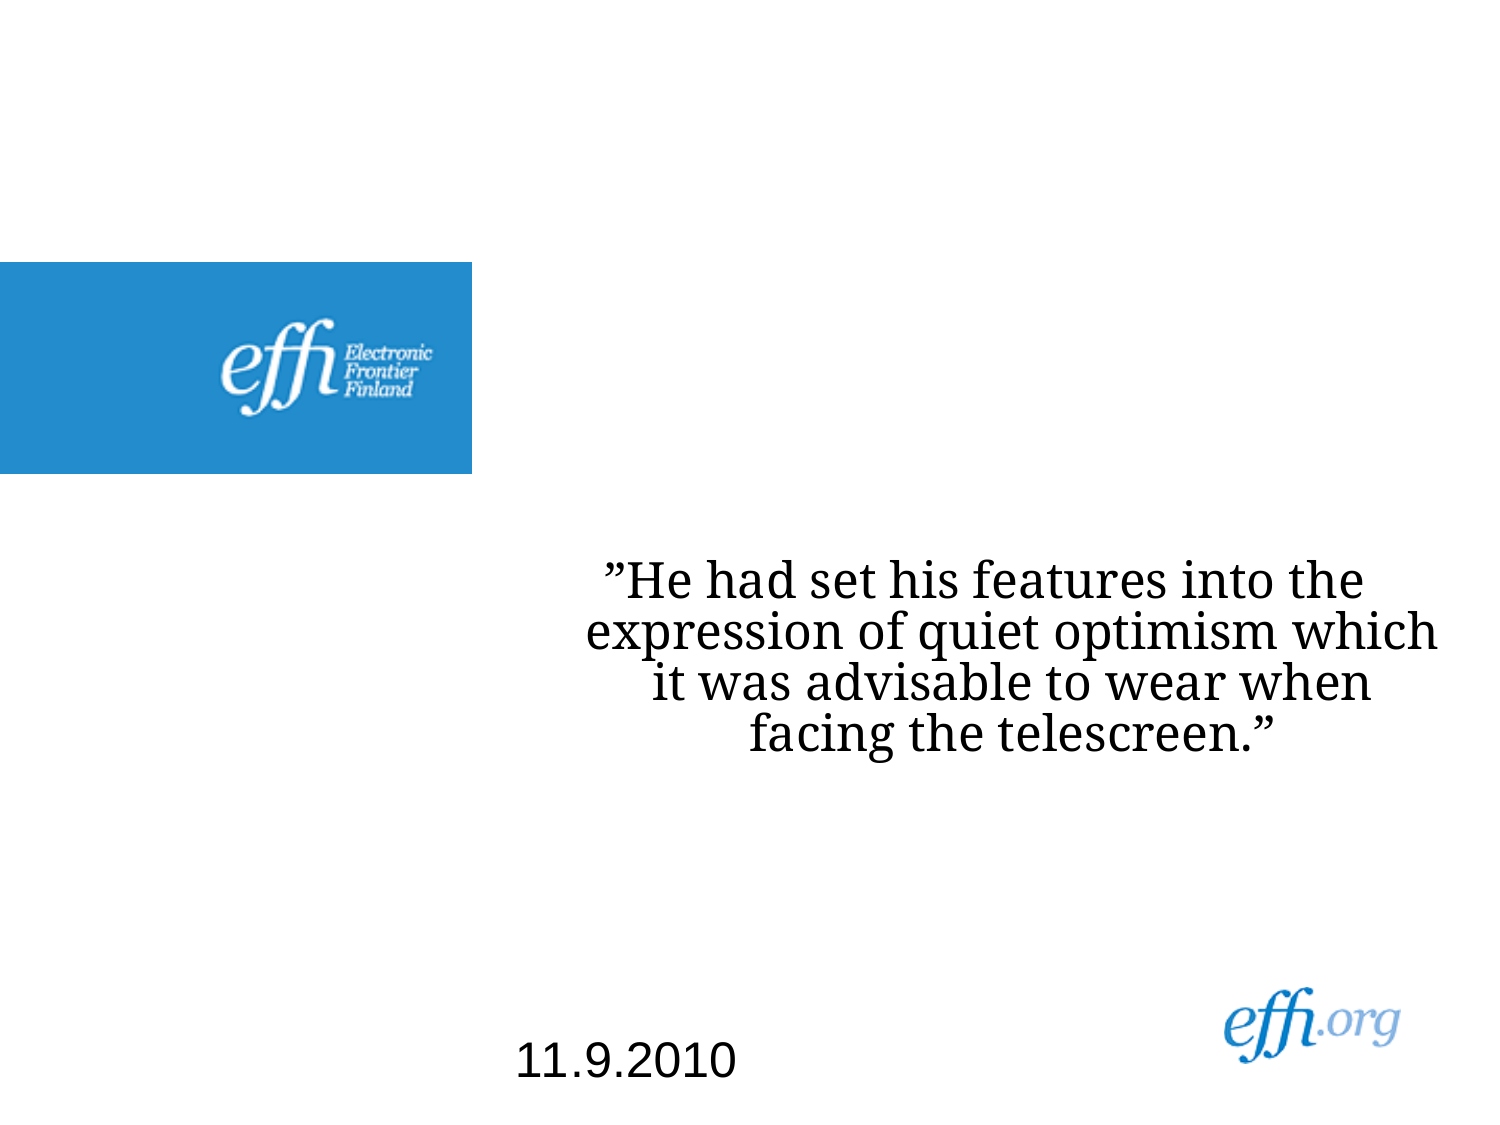

”He had set his features into the expression of quiet optimism which it was advisable to wear when facing the telescreen.”